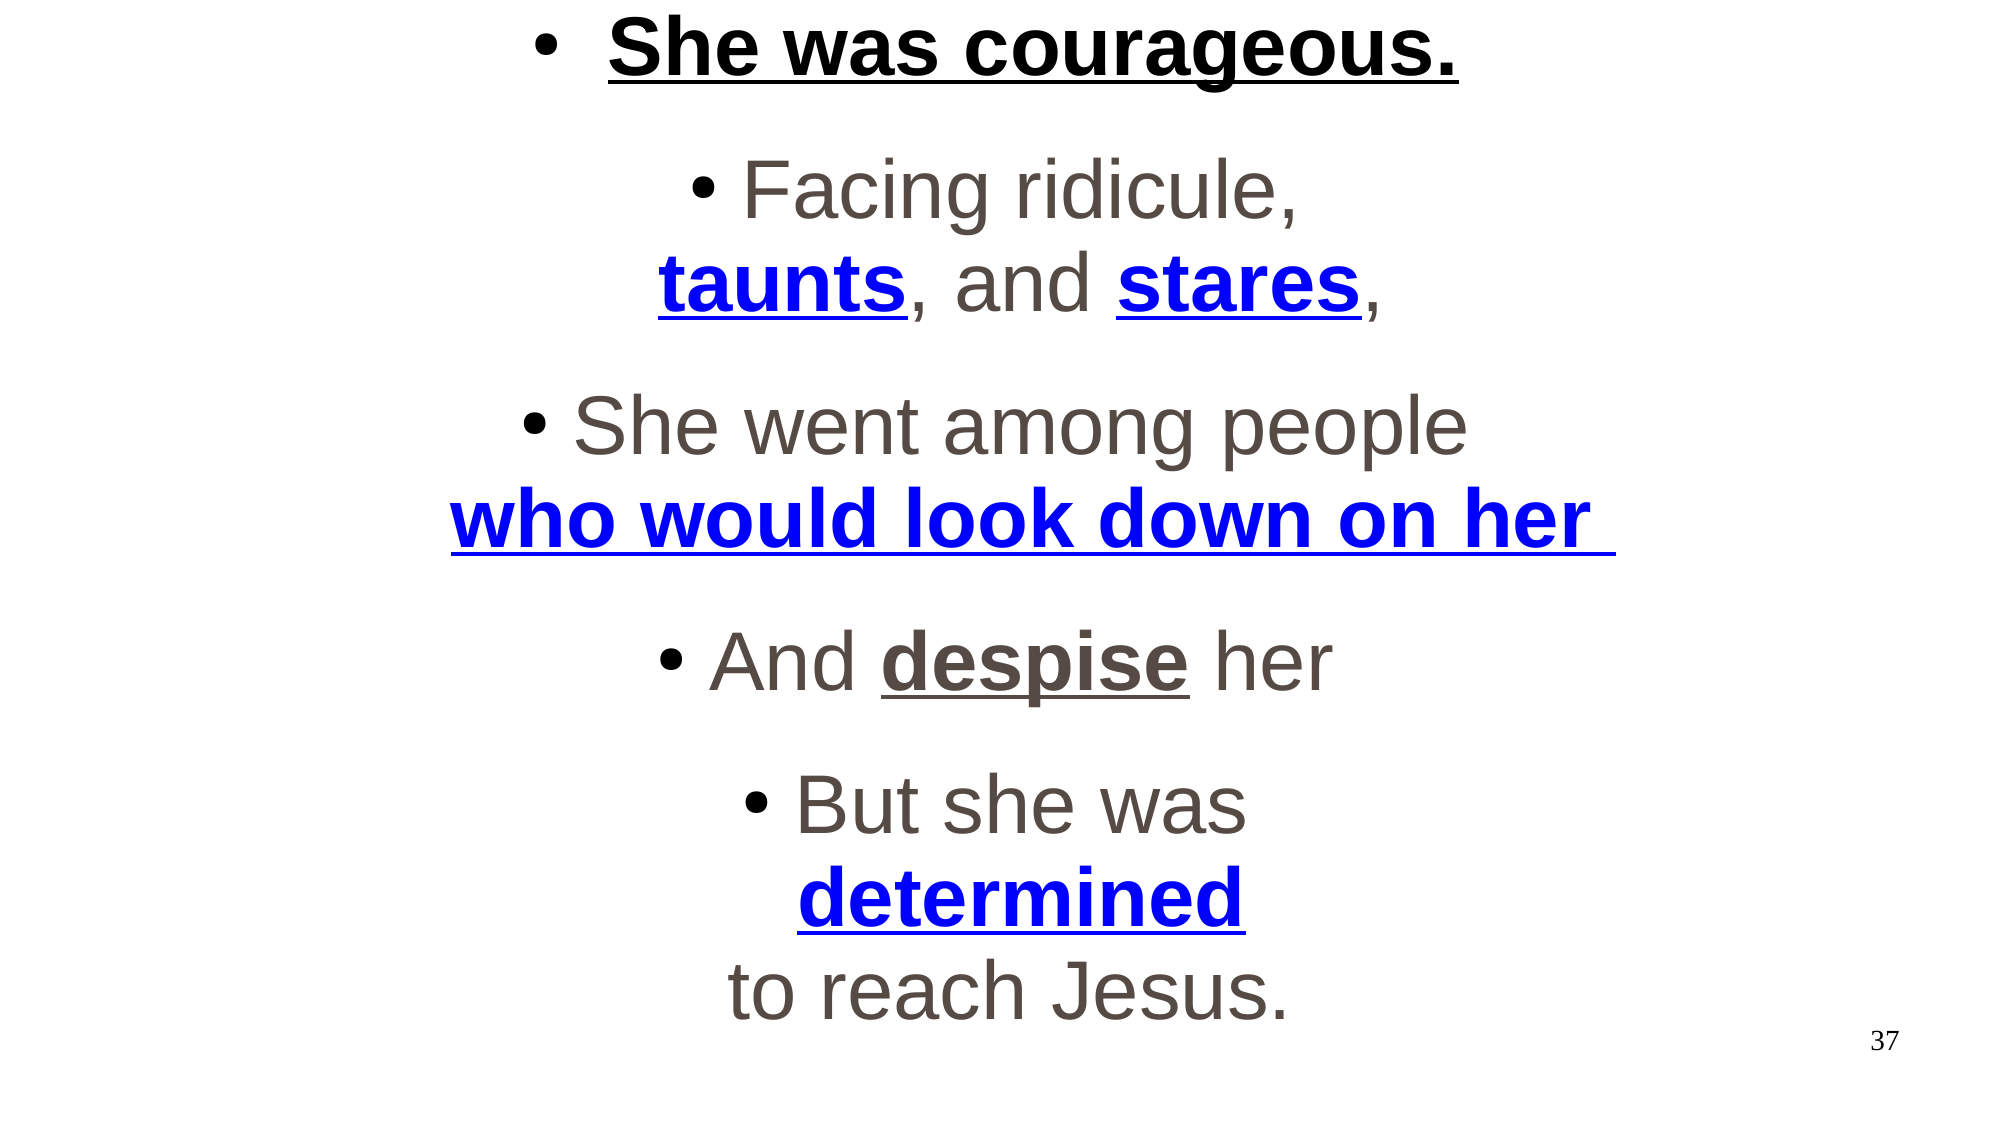

# She was courageous.
Facing ridicule,
taunts, and stares,
She went among people
who would look down on her
And despise her
But she was
determined
to reach Jesus.
37